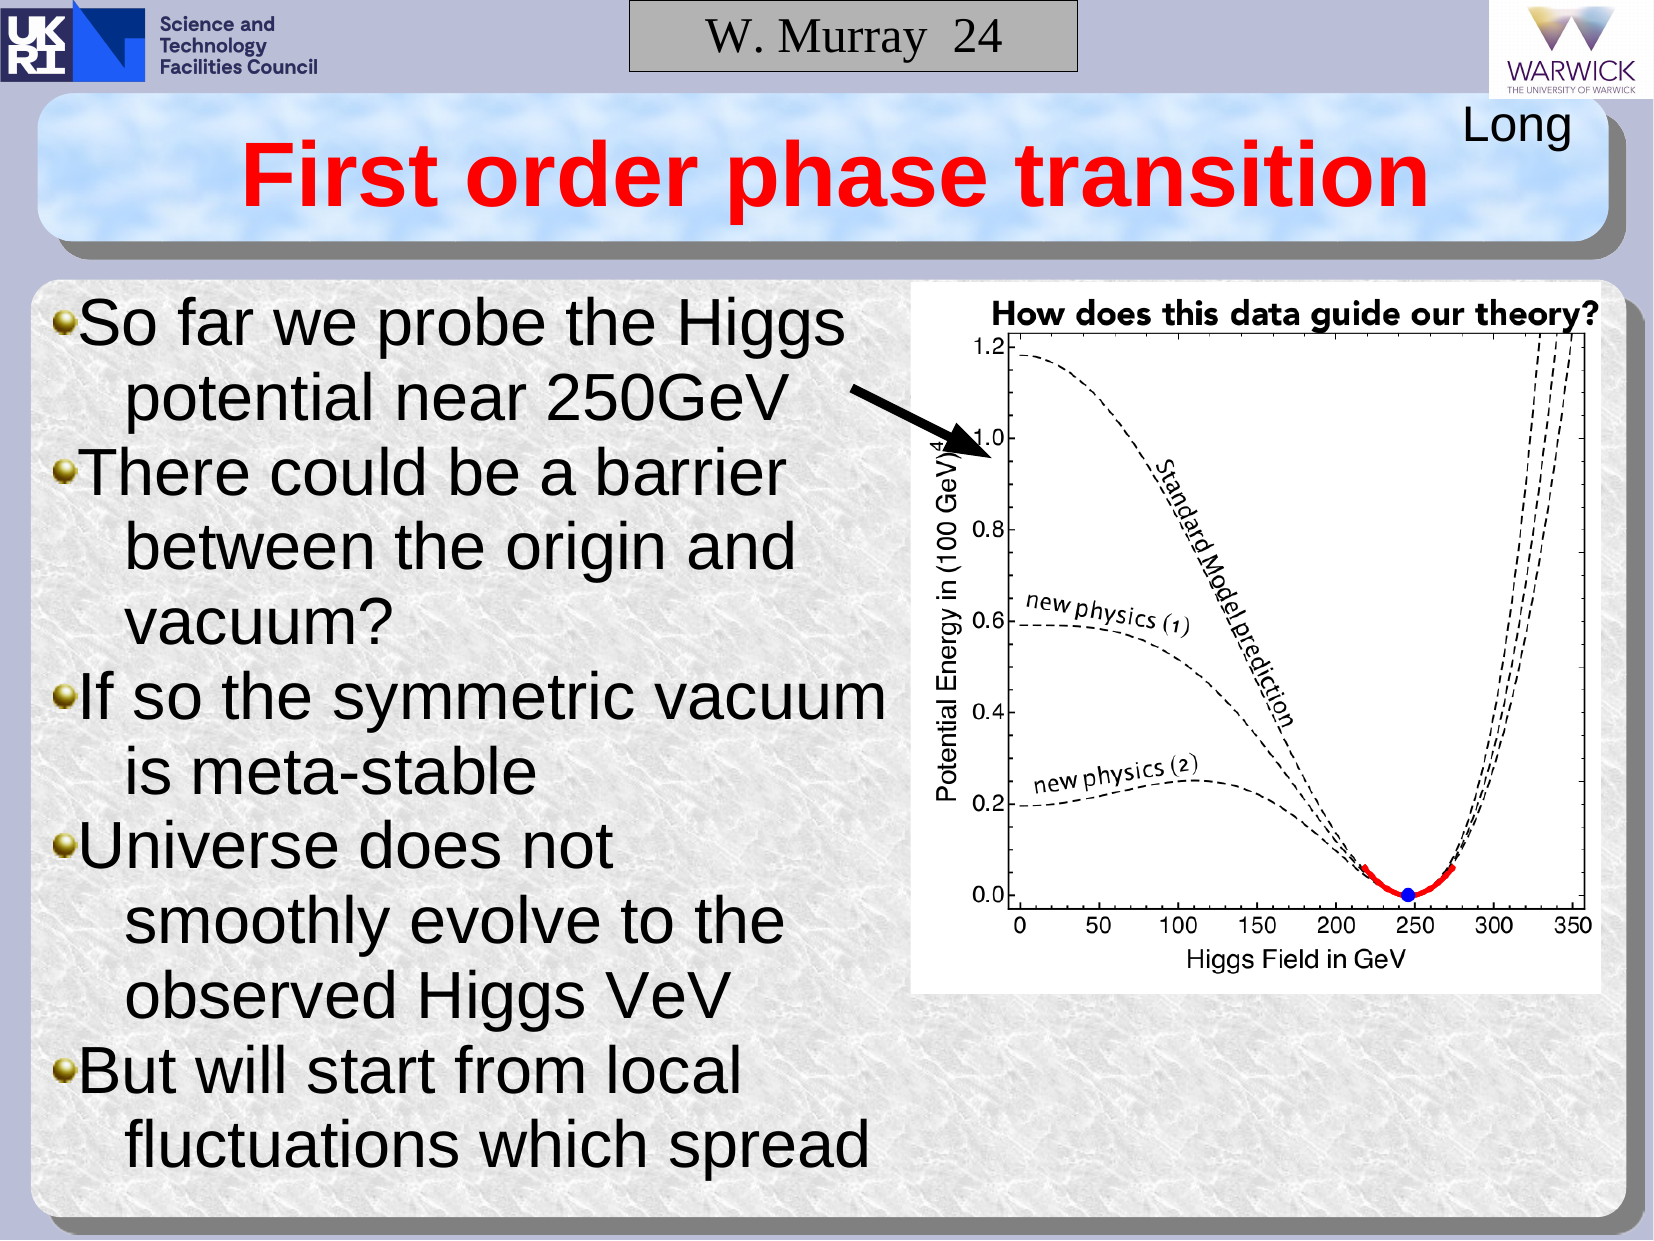

Long
# First order phase transition
So far we probe the Higgs potential near 250GeV
There could be a barrier between the origin and vacuum?
If so the symmetric vacuum is meta-stable
Universe does not smoothly evolve to the observed Higgs VeV
But will start from local fluctuations which spread